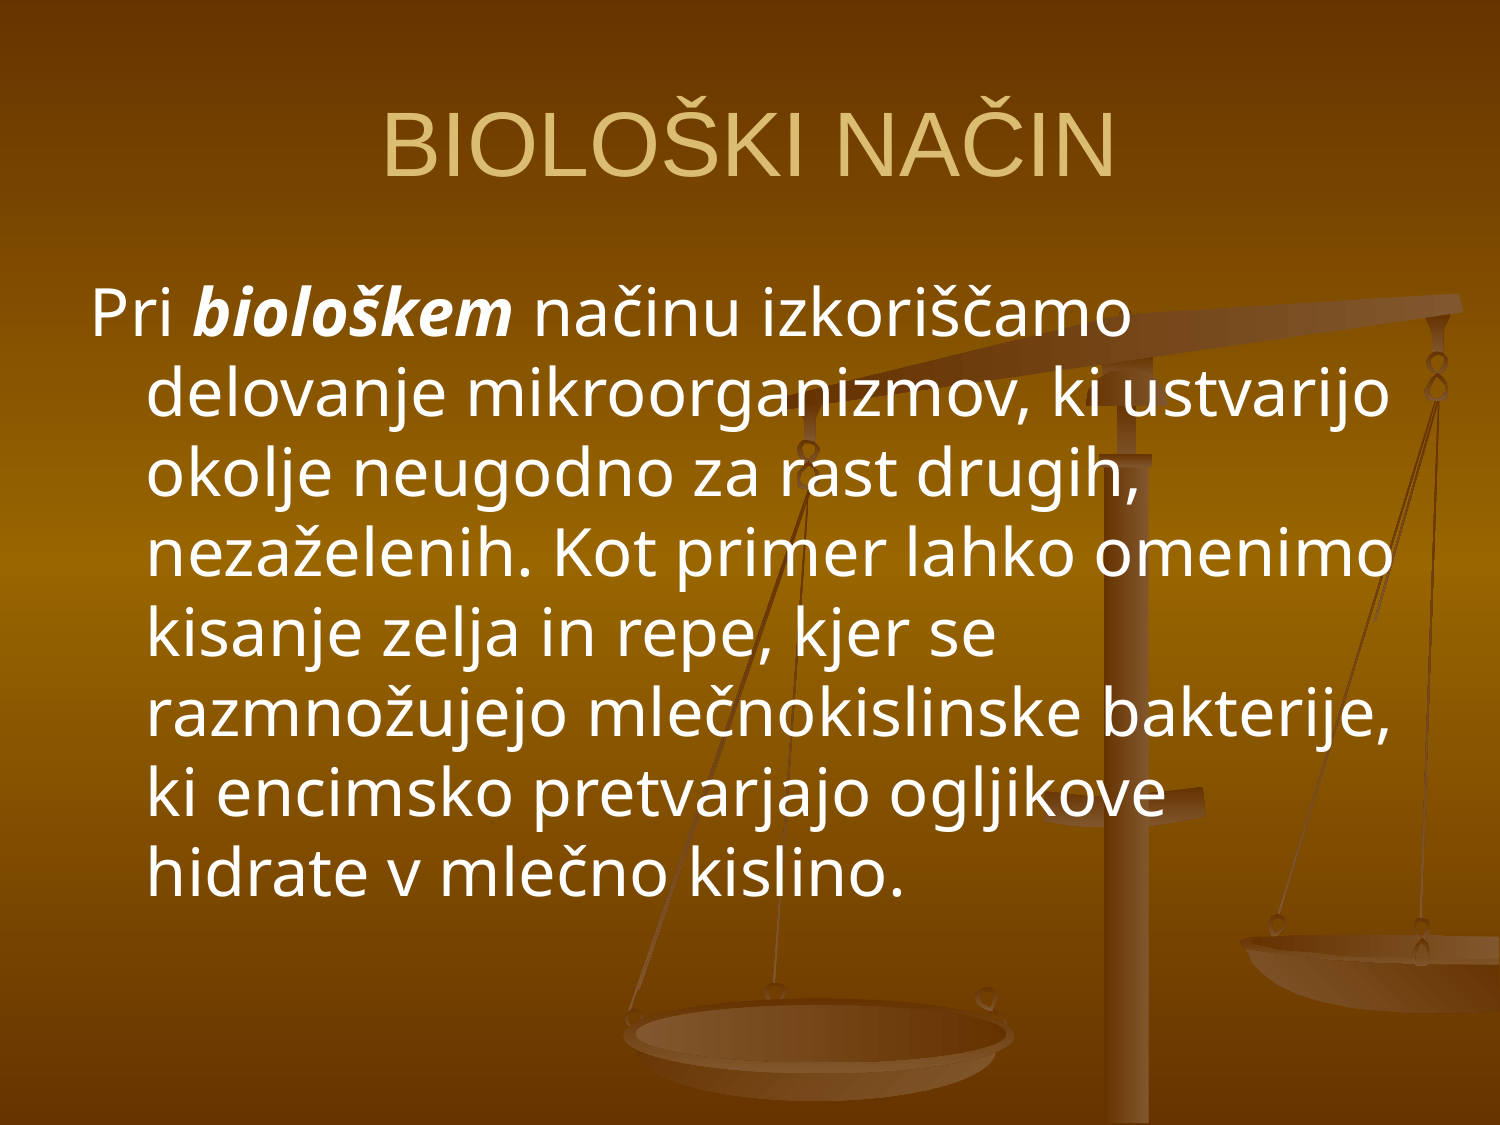

# BIOLOŠKI NAČIN
Pri biološkem načinu izkoriščamo delovanje mikroorganizmov, ki ustvarijo okolje neugodno za rast drugih, nezaželenih. Kot primer lahko omenimo kisanje zelja in repe, kjer se razmnožujejo mlečnokislinske bakterije, ki encimsko pretvarjajo ogljikove hidrate v mlečno kislino.